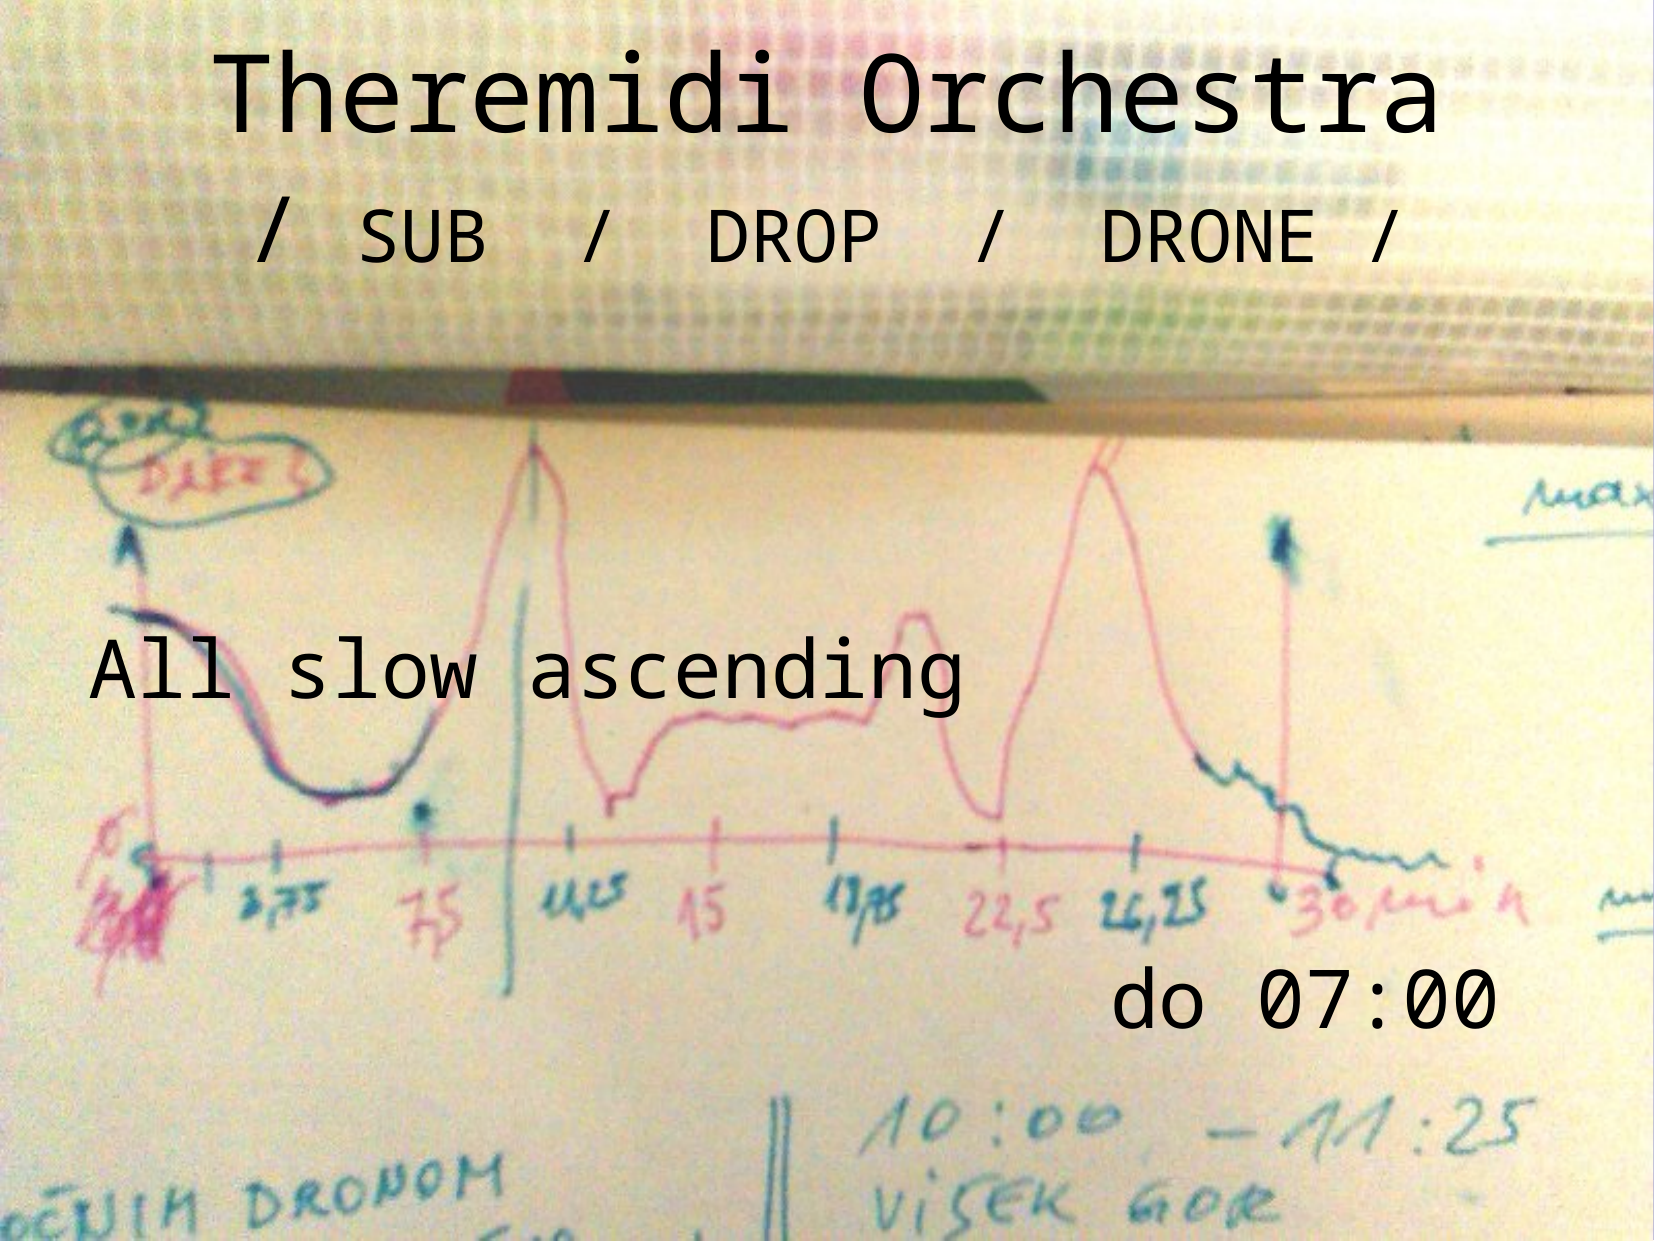

# Theremidi Orchestra / SUB / DROP / DRONE /
All slow ascending
do 07:00